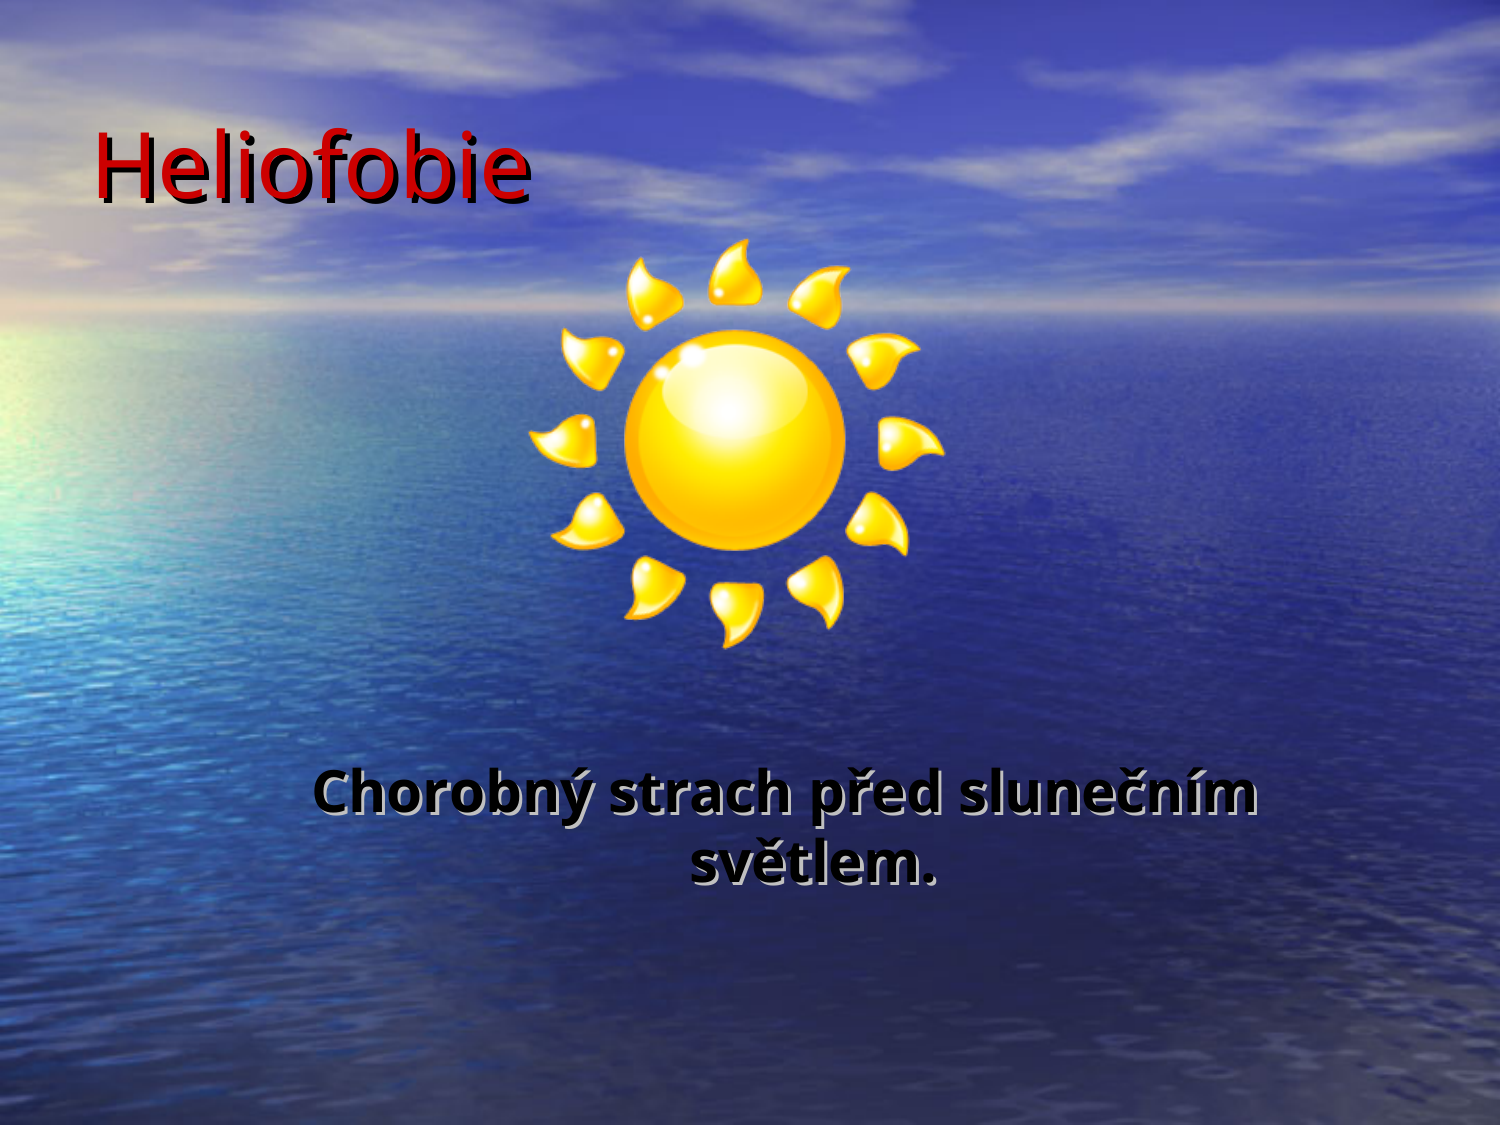

# Heliofobie
Chorobný strach před slunečním světlem.